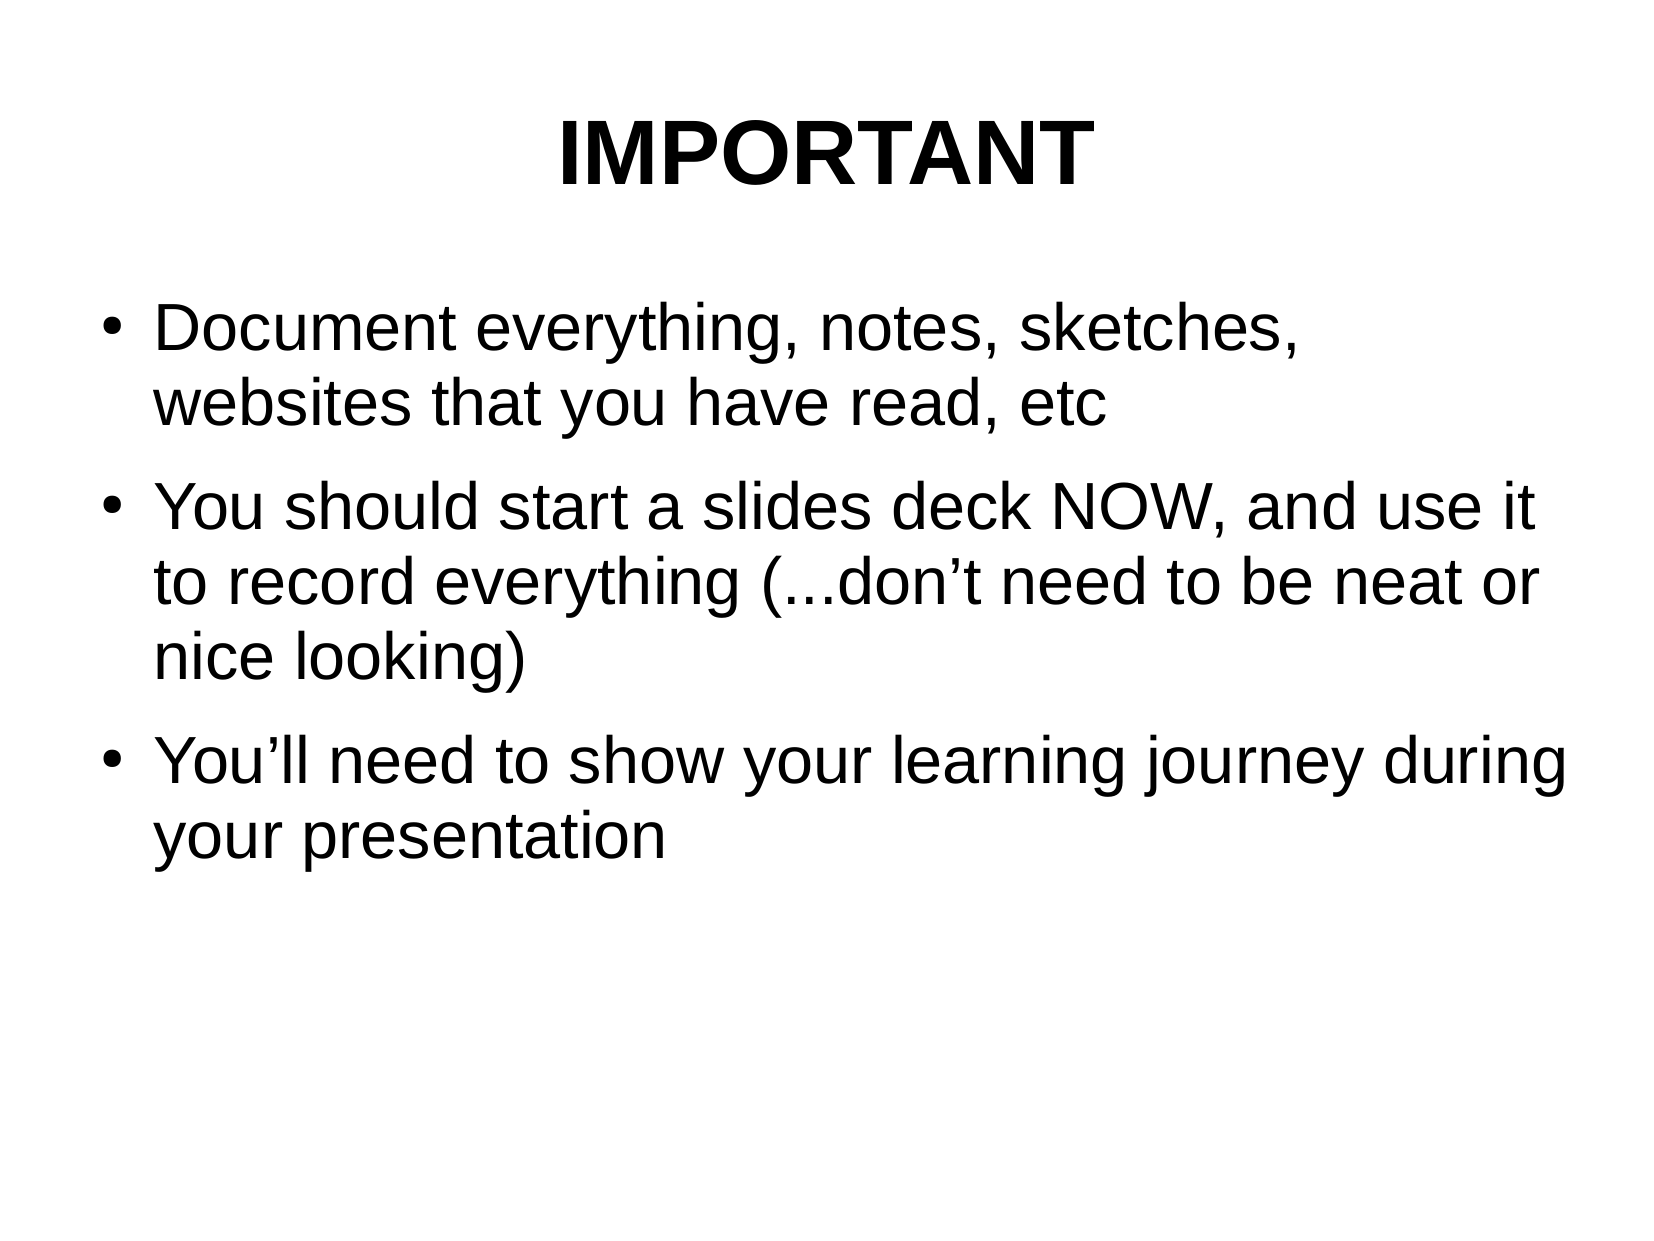

# IMPORTANT
Document everything, notes, sketches, websites that you have read, etc
You should start a slides deck NOW, and use it to record everything (...don’t need to be neat or nice looking)
You’ll need to show your learning journey during your presentation